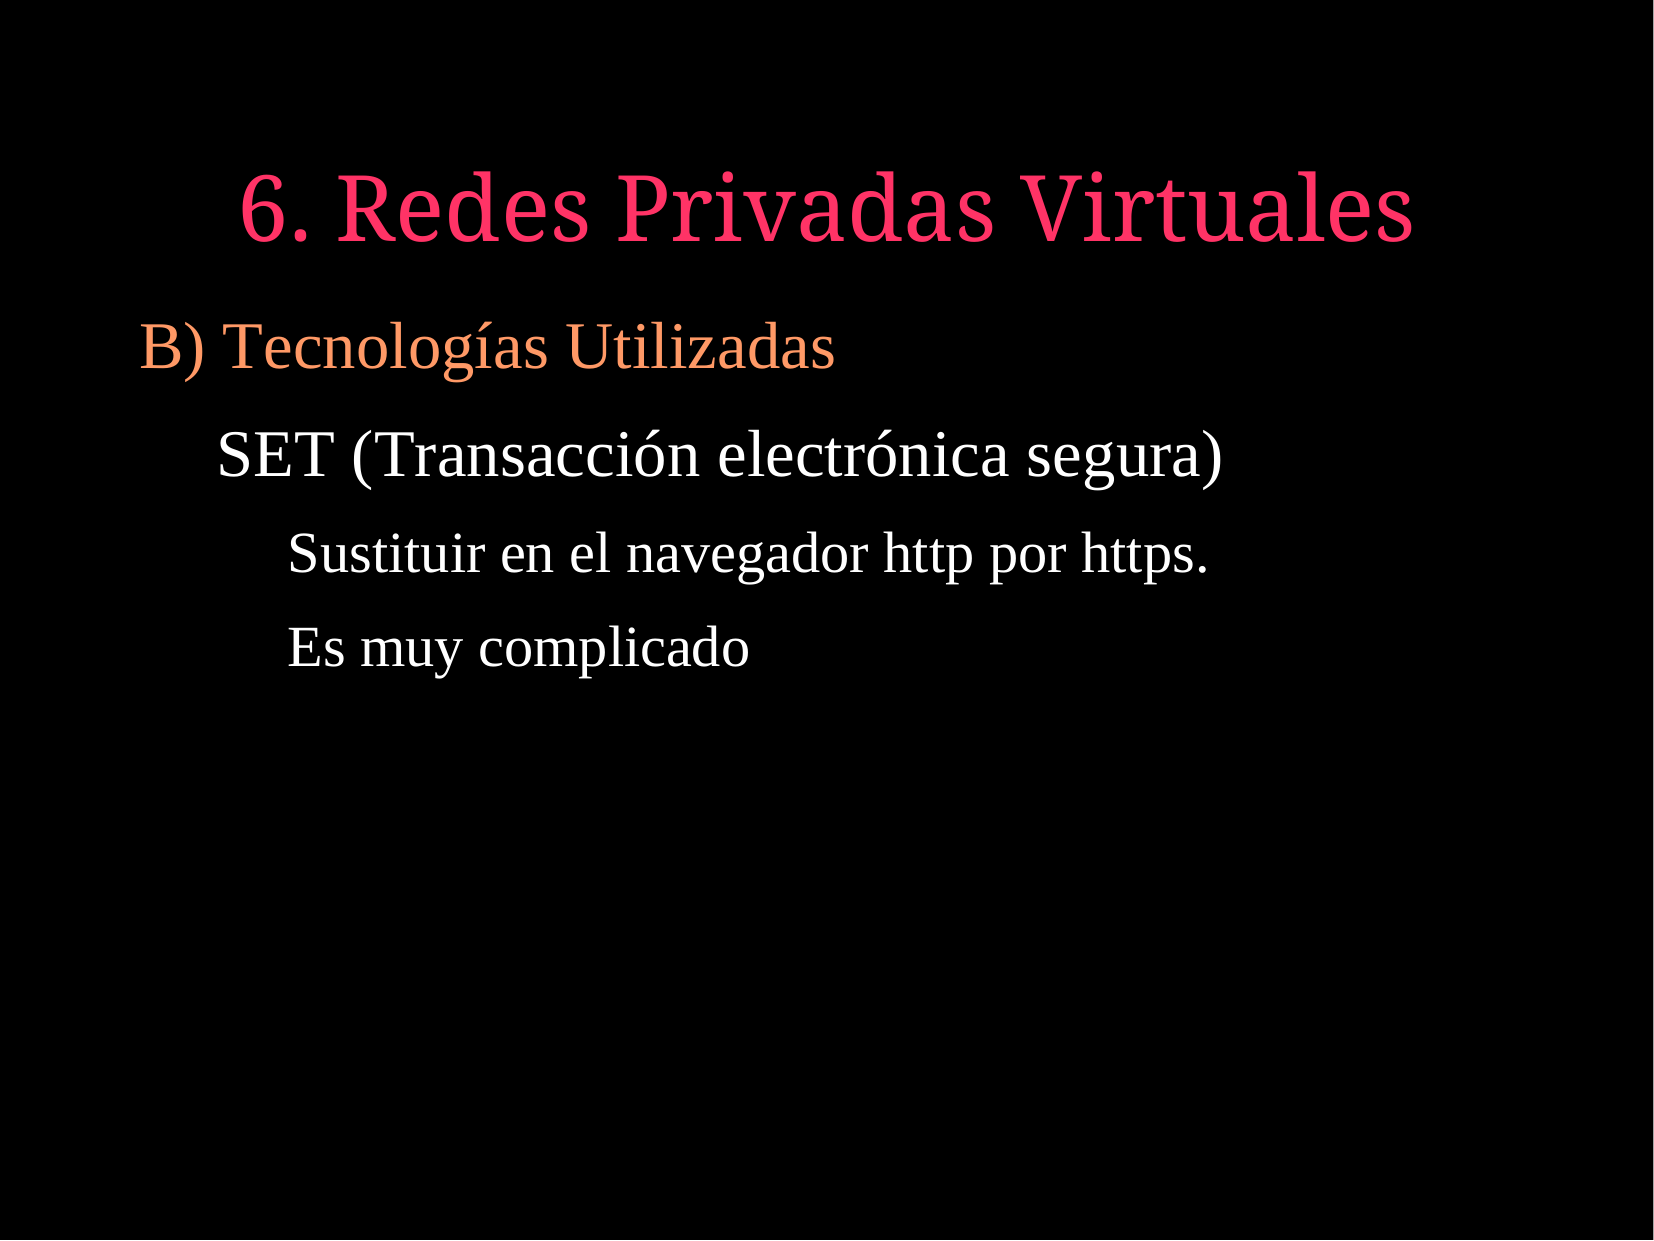

# 6. Redes Privadas Virtuales
B) Tecnologías Utilizadas
SET (Transacción electrónica segura)
Sustituir en el navegador http por https.
Es muy complicado